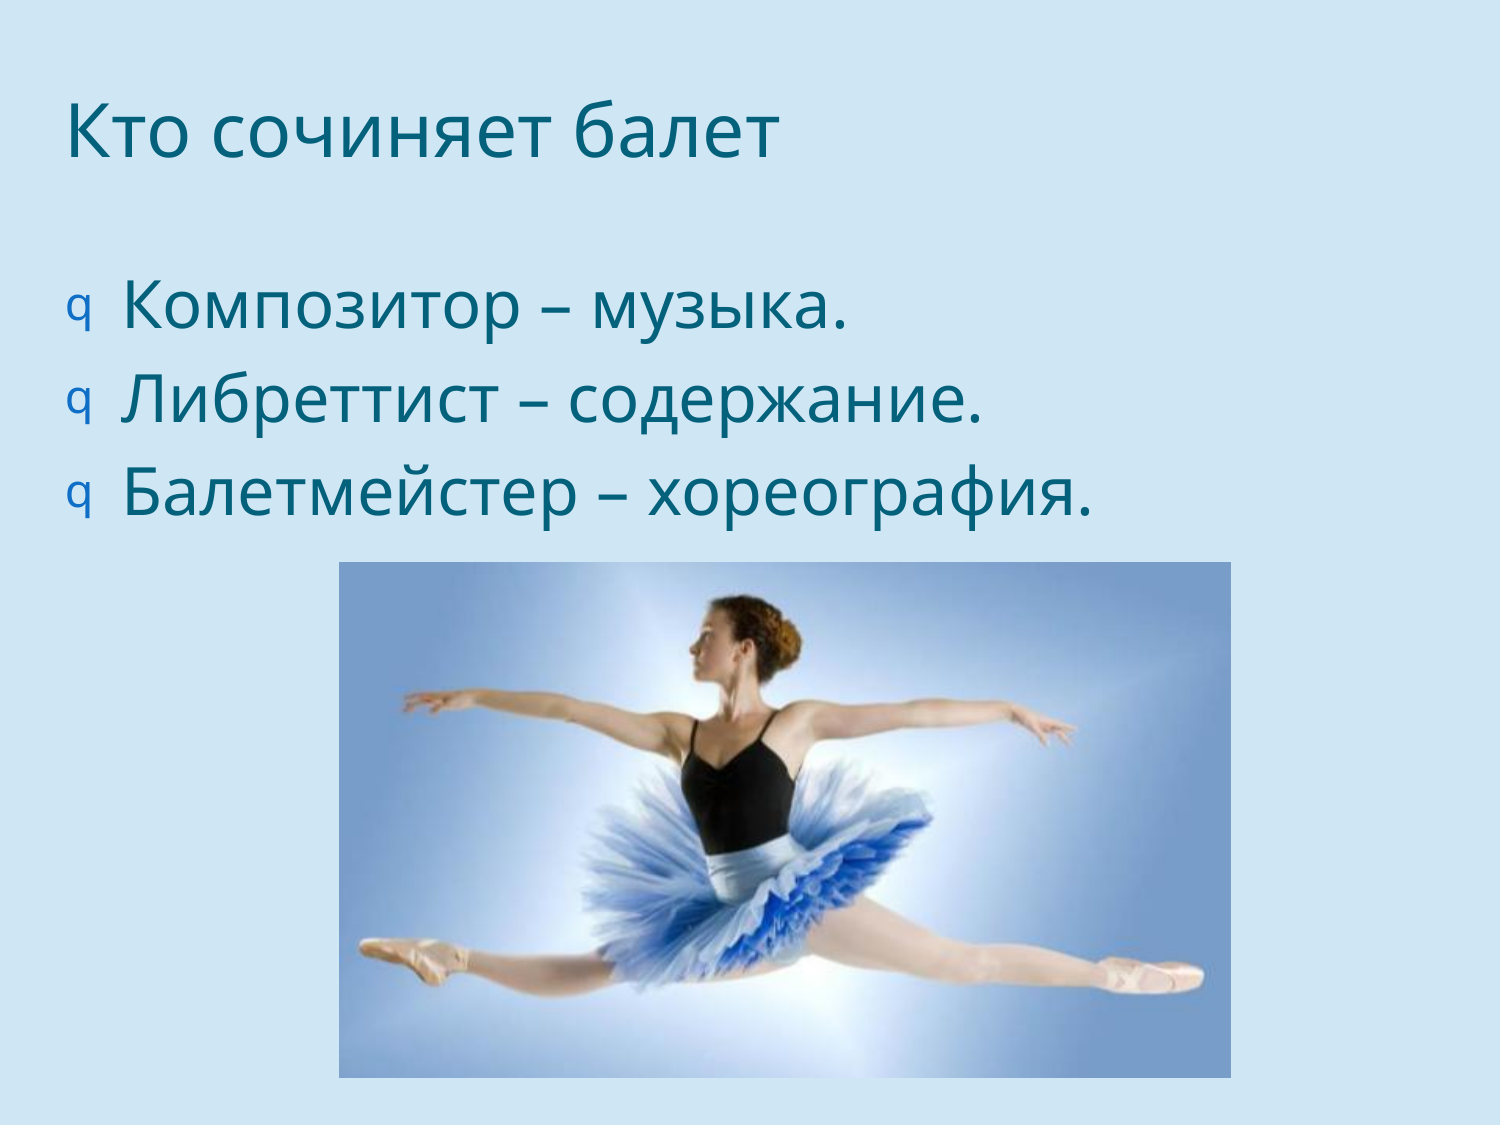

# Кто сочиняет балет
Композитор – музыка.
Либреттист – содержание.
Балетмейстер – хореография.